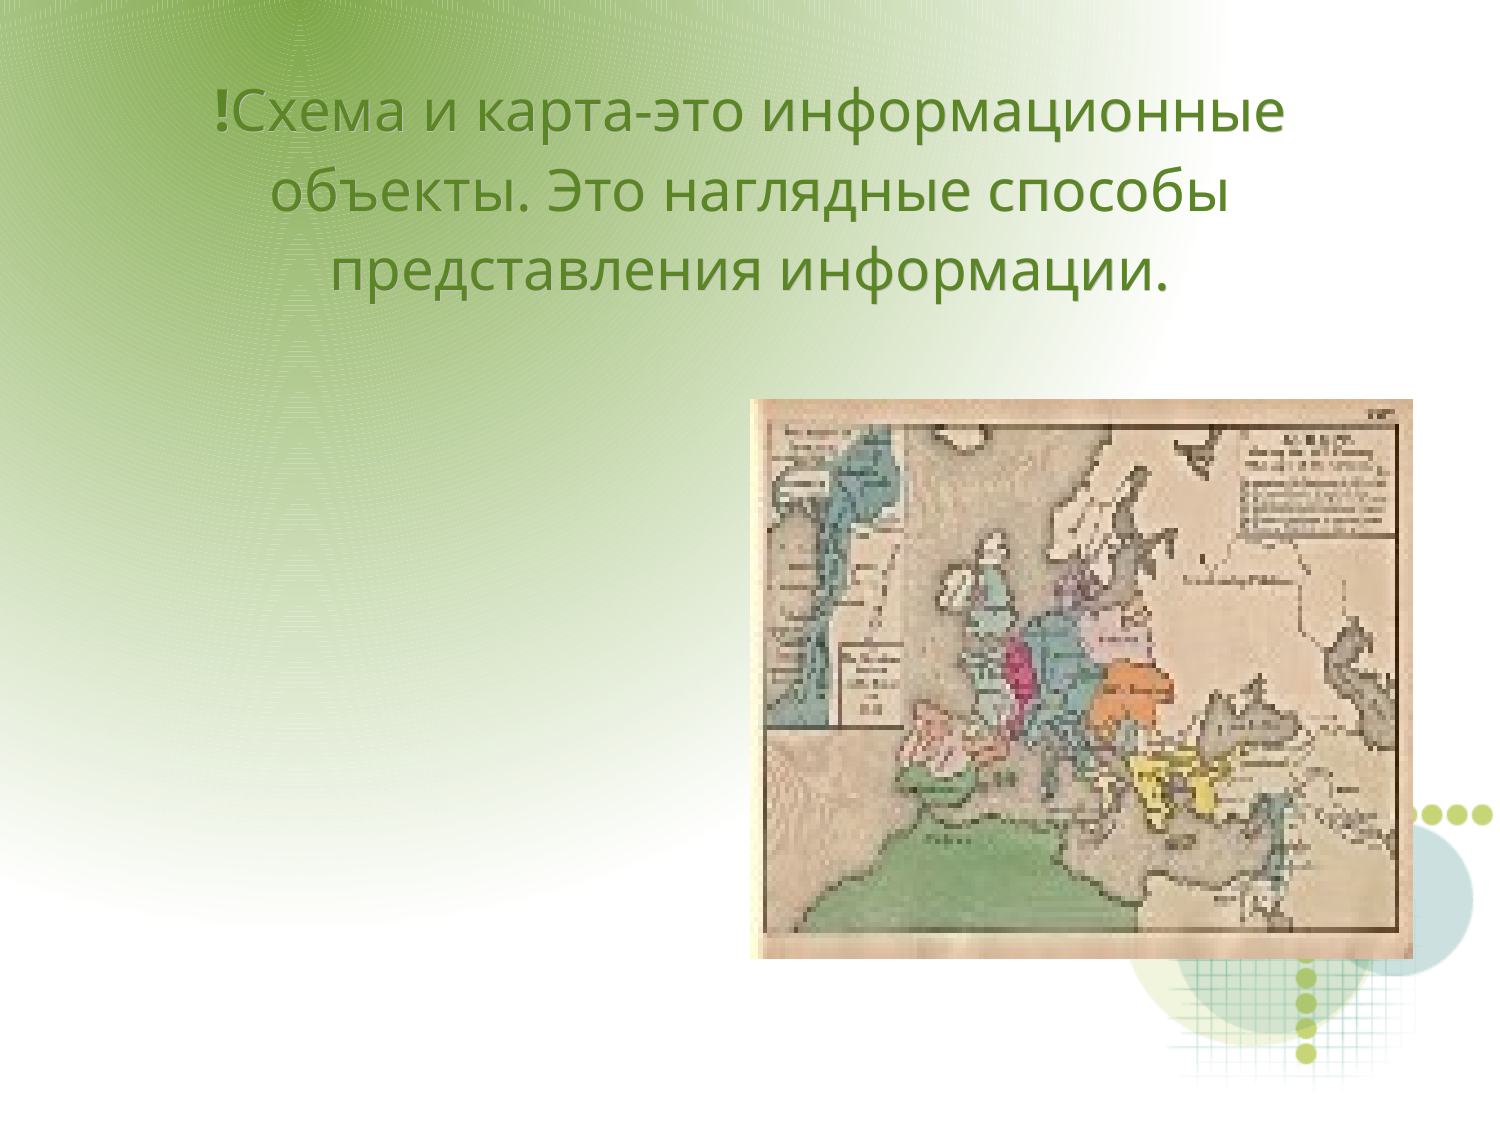

# !Схема и карта-это информационные объекты. Это наглядные способы представления информации.